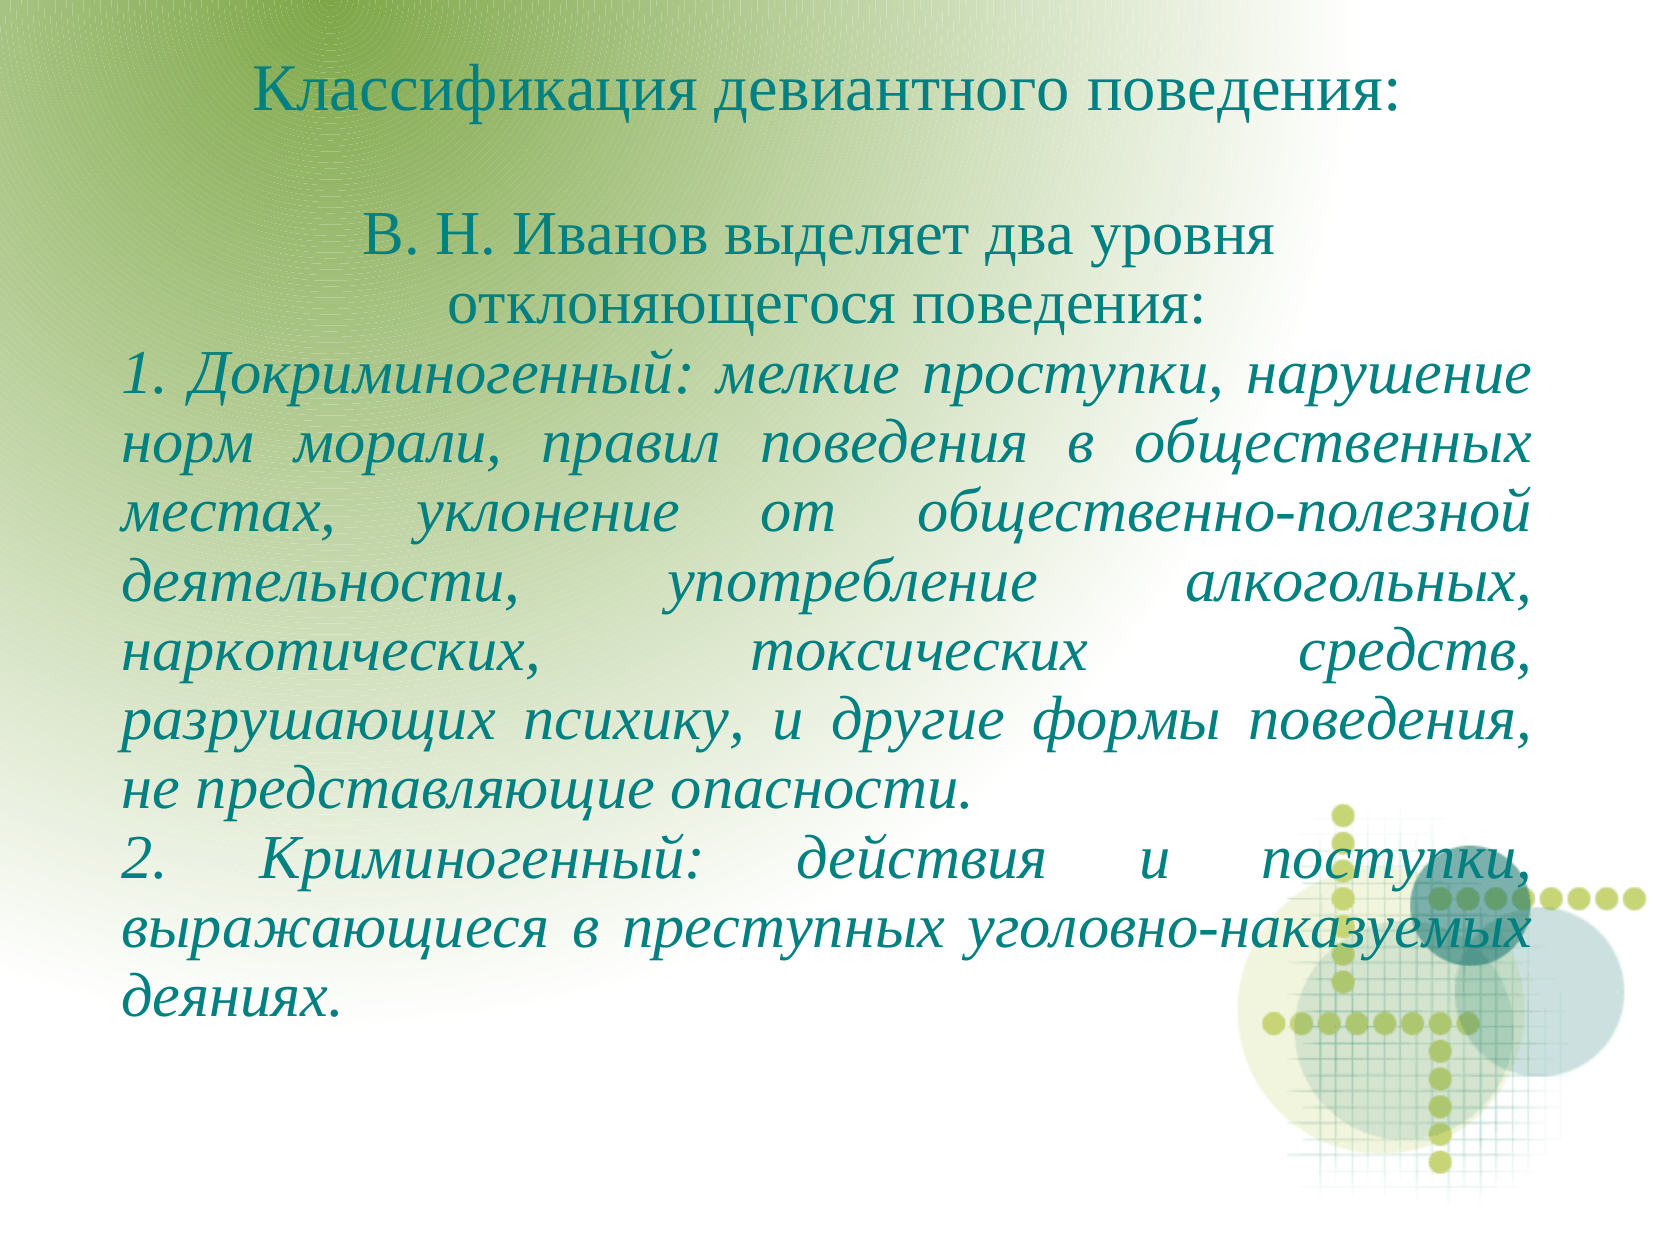

# Классификация девиантного поведения:
В. Н. Иванов выделяет два уровня
отклоняющегося поведения:
1. Докриминогенный: мелкие проступки, нарушение норм морали, правил поведения в общественных местах, уклонение от общественно-полезной деятельности, употребление алкогольных, наркотических, токсических средств, разрушающих психику, и другие формы поведения, не представляющие опасности.
2. Криминогенный: действия и поступки, выражающиеся в преступных уголовно-наказуемых деяниях.